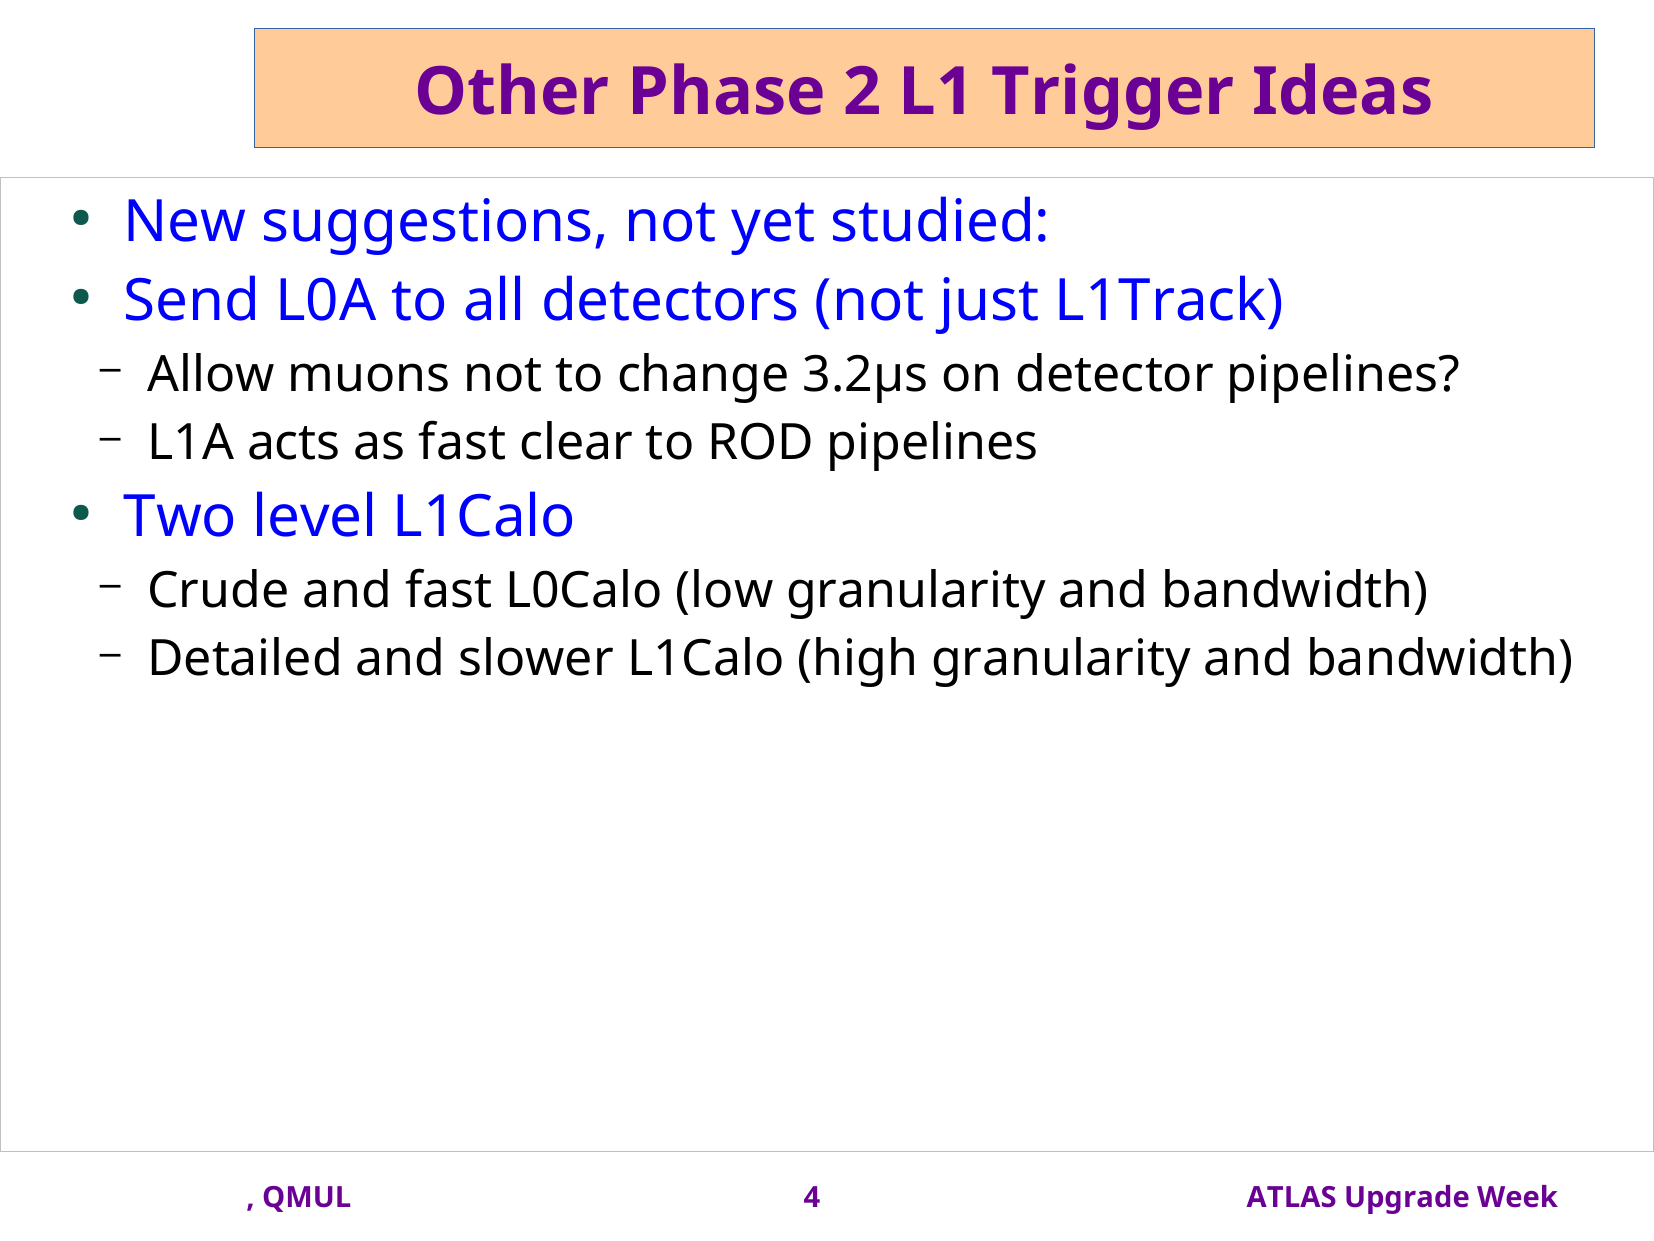

# Other Phase 2 L1 Trigger Ideas
New suggestions, not yet studied:
Send L0A to all detectors (not just L1Track)
Allow muons not to change 3.2µs on detector pipelines?
L1A acts as fast clear to ROD pipelines
Two level L1Calo
Crude and fast L0Calo (low granularity and bandwidth)
Detailed and slower L1Calo (high granularity and bandwidth)